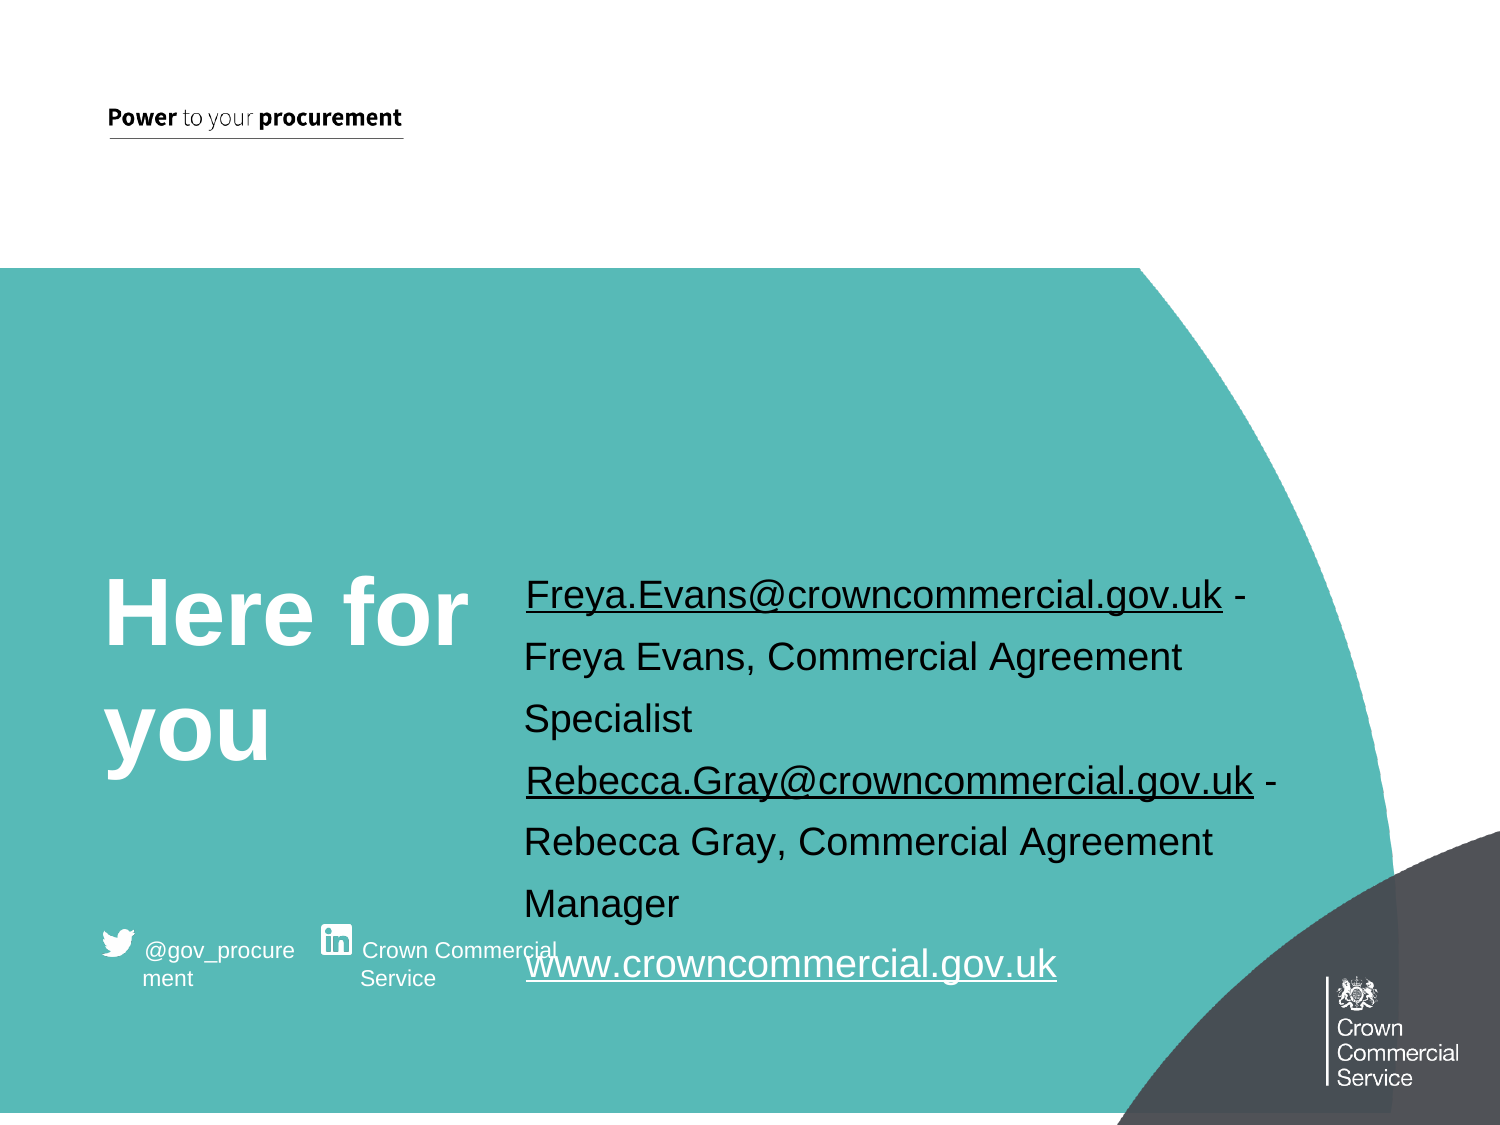

# Here for you
Freya.Evans@crowncommercial.gov.uk - Freya Evans, Commercial Agreement Specialist
Rebecca.Gray@crowncommercial.gov.uk - Rebecca Gray, Commercial Agreement Manager
www.crowncommercial.gov.uk
@gov_procurement
Crown Commercial Service